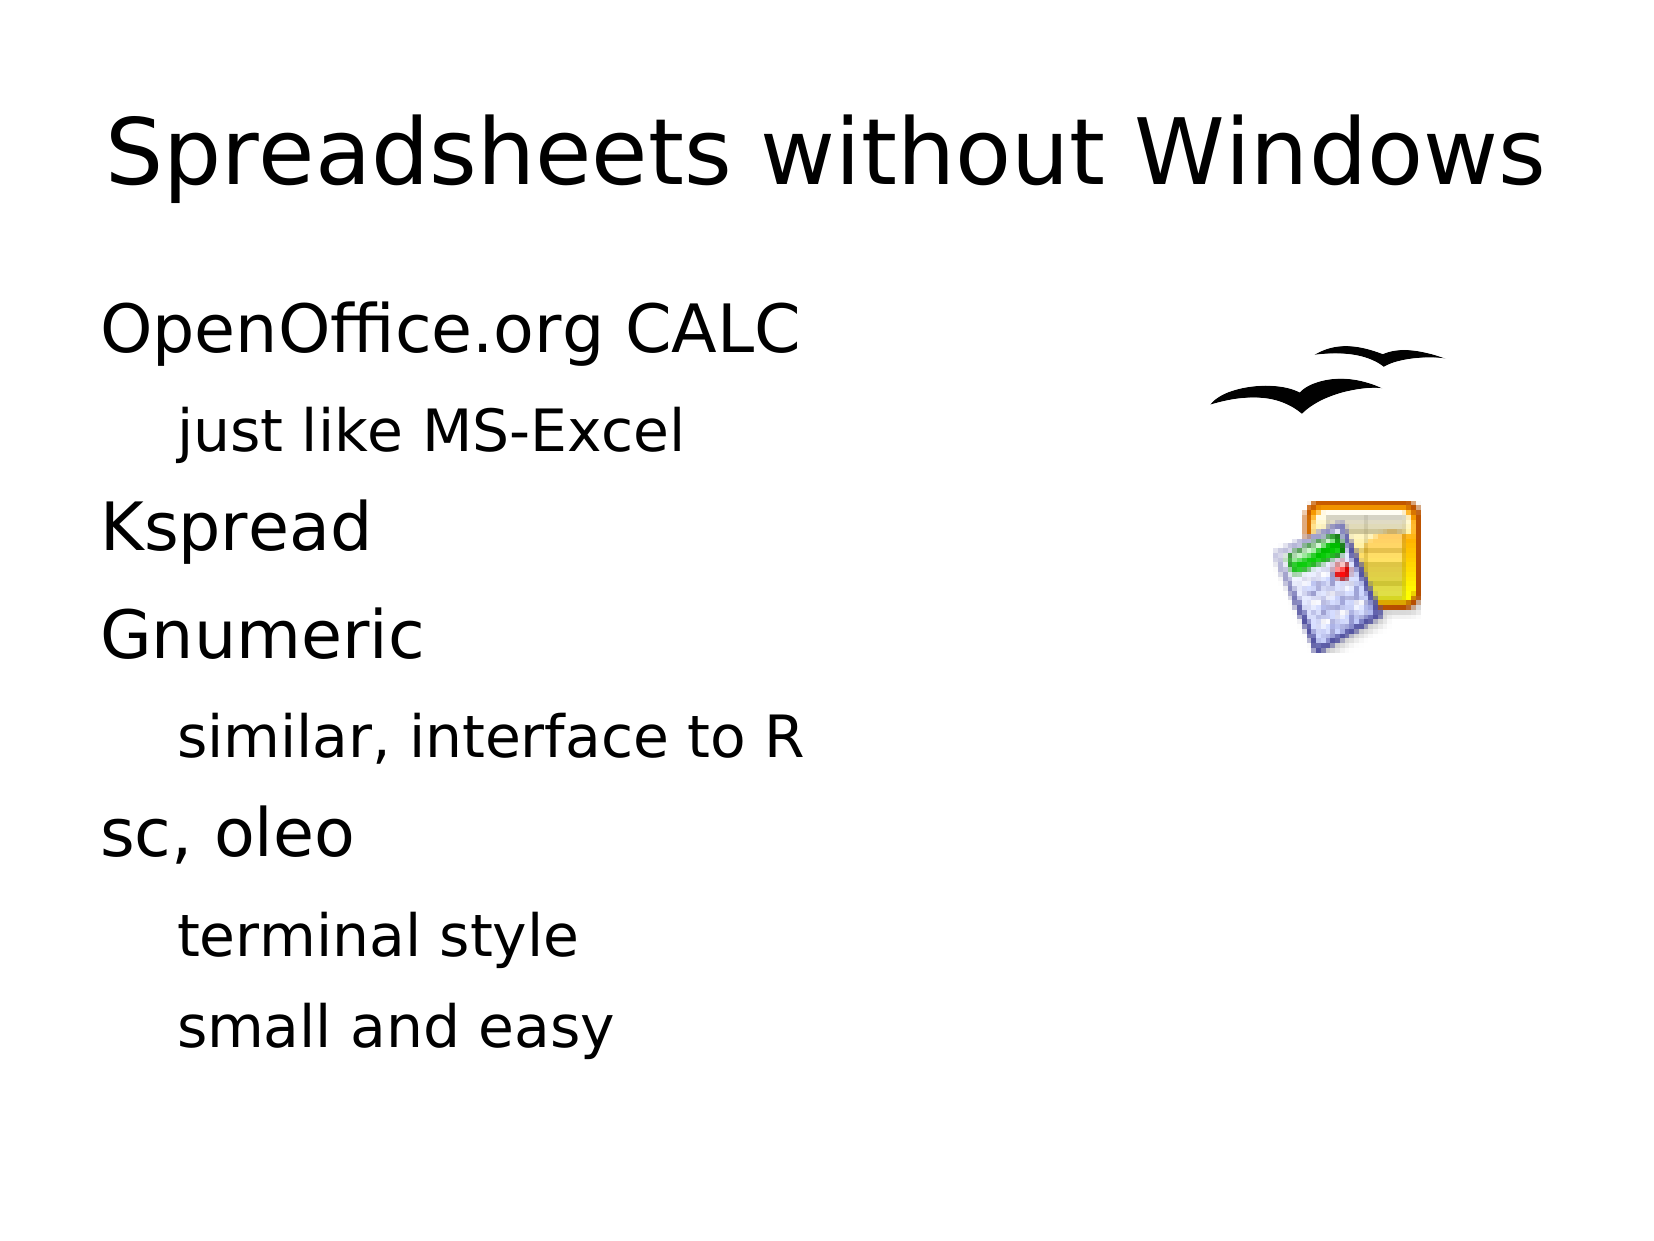

# Spreadsheets without Windows
OpenOffice.org CALC
just like MS-Excel
Kspread
Gnumeric
similar, interface to R
sc, oleo
terminal style
small and easy